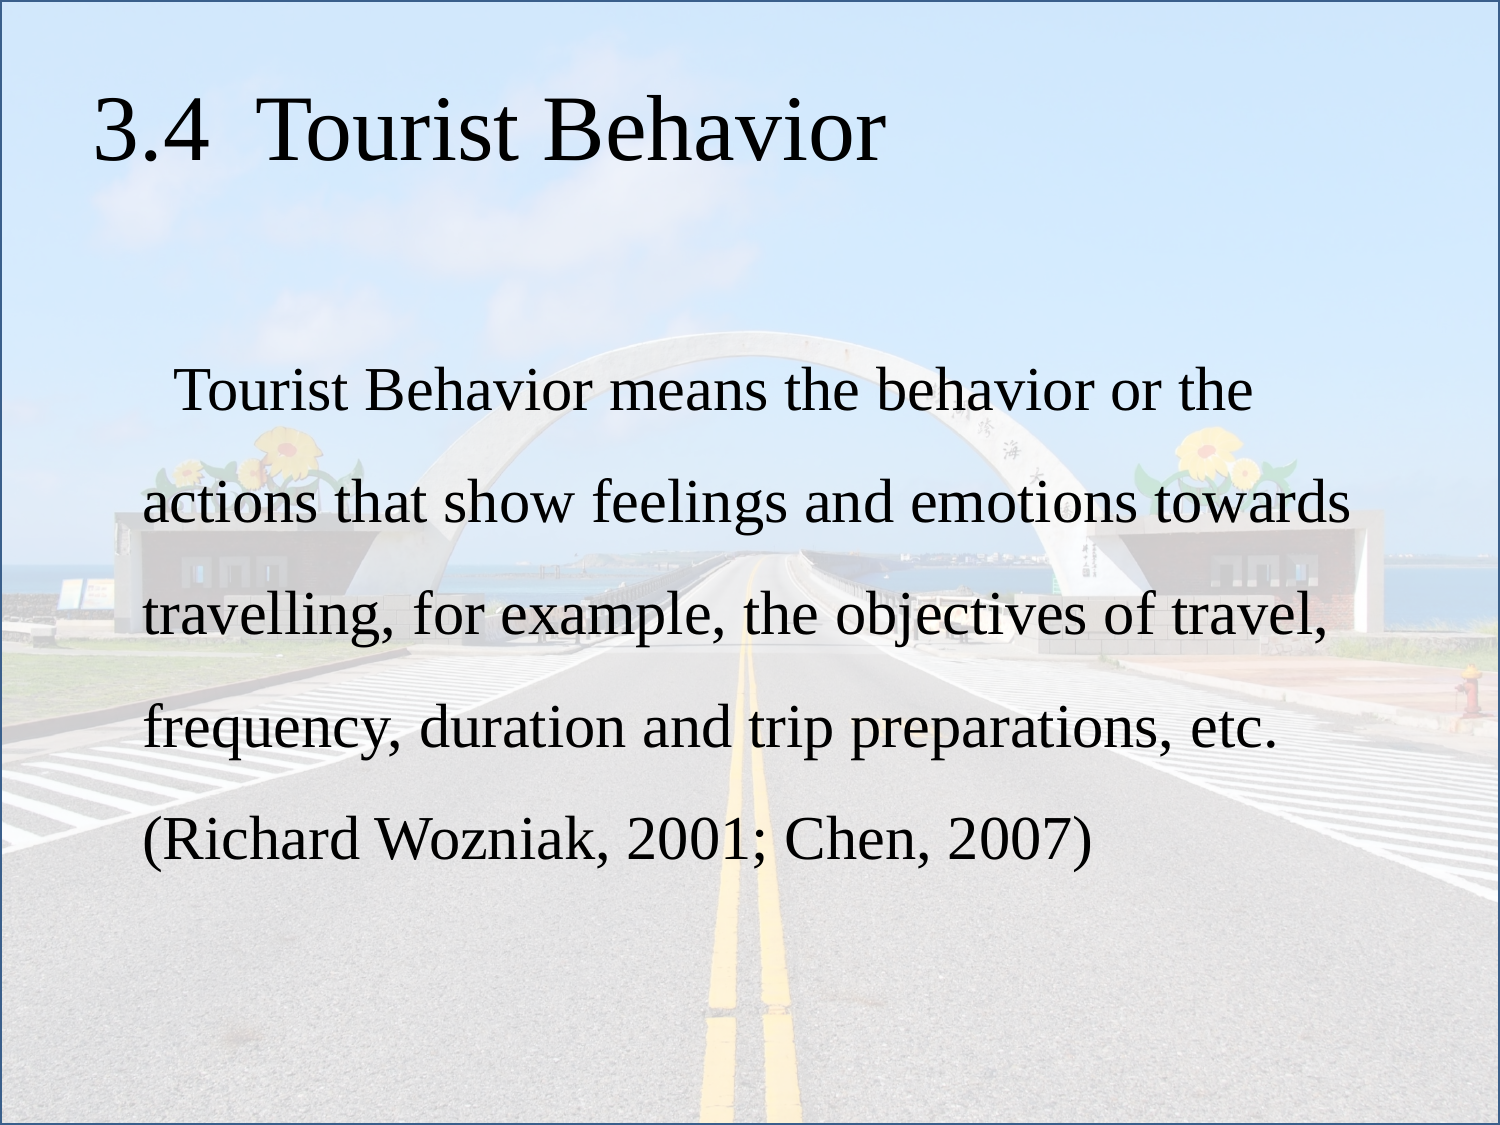

# 3.4 Tourist Behavior
 Tourist Behavior means the behavior or the actions that show feelings and emotions towards travelling, for example, the objectives of travel, frequency, duration and trip preparations, etc. (Richard Wozniak, 2001; Chen, 2007)